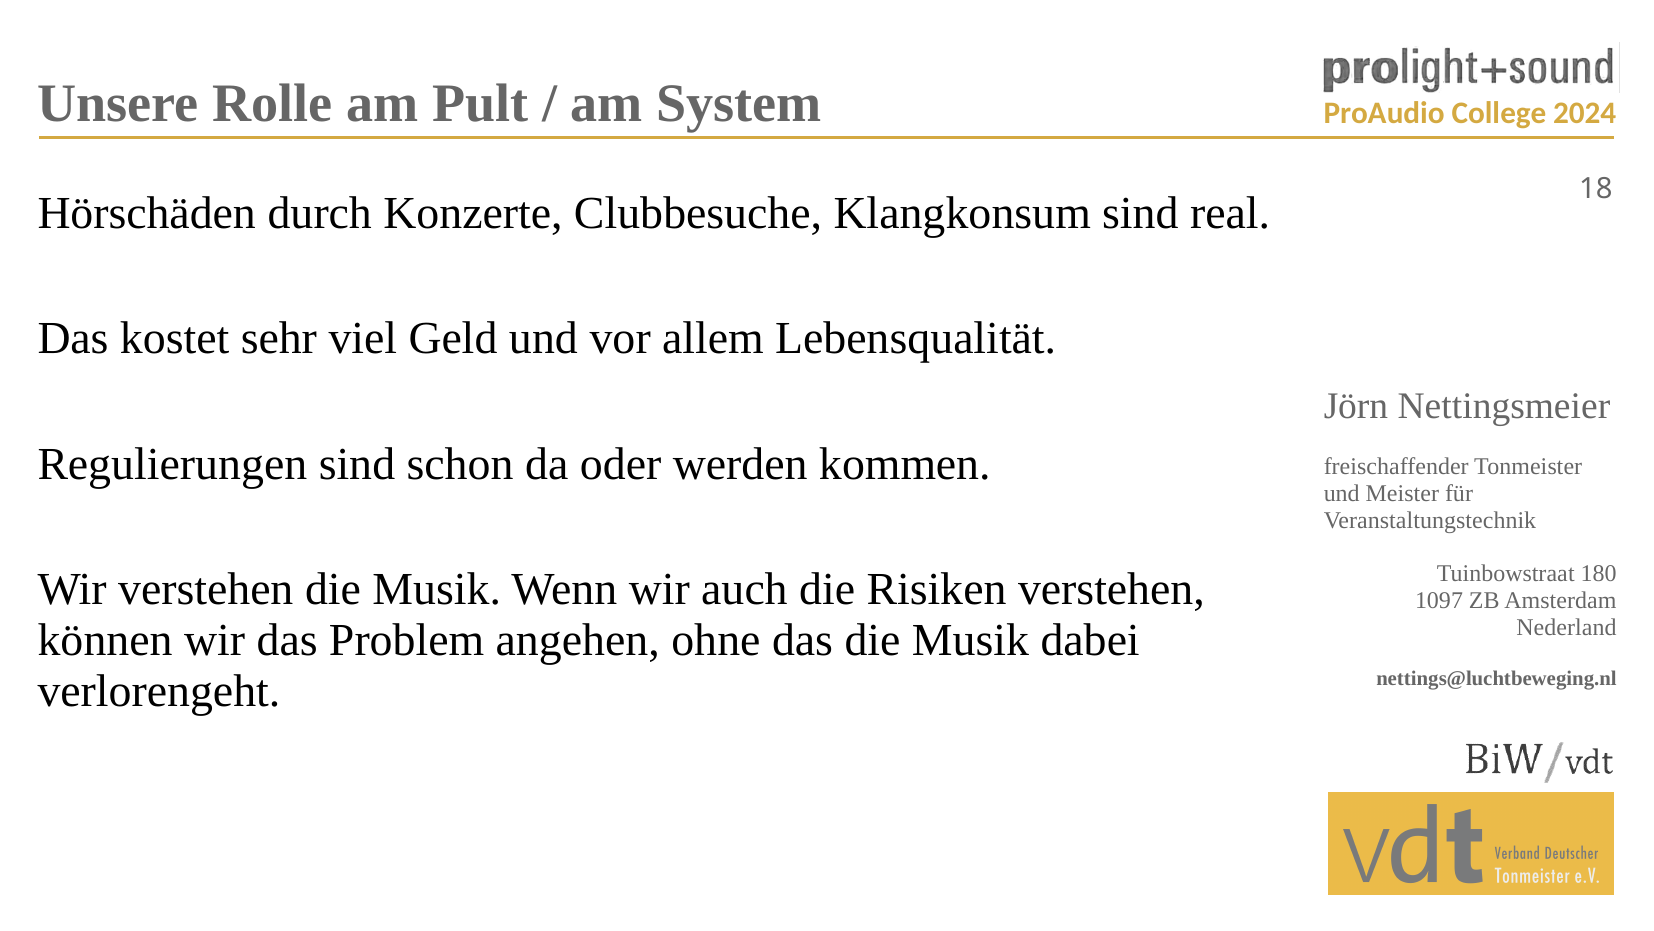

# Unsere Rolle am Pult / am System
18
Hörschäden durch Konzerte, Clubbesuche, Klangkonsum sind real.
Das kostet sehr viel Geld und vor allem Lebensqualität.
Regulierungen sind schon da oder werden kommen.
Wir verstehen die Musik. Wenn wir auch die Risiken verstehen, können wir das Problem angehen, ohne das die Musik dabei verlorengeht.